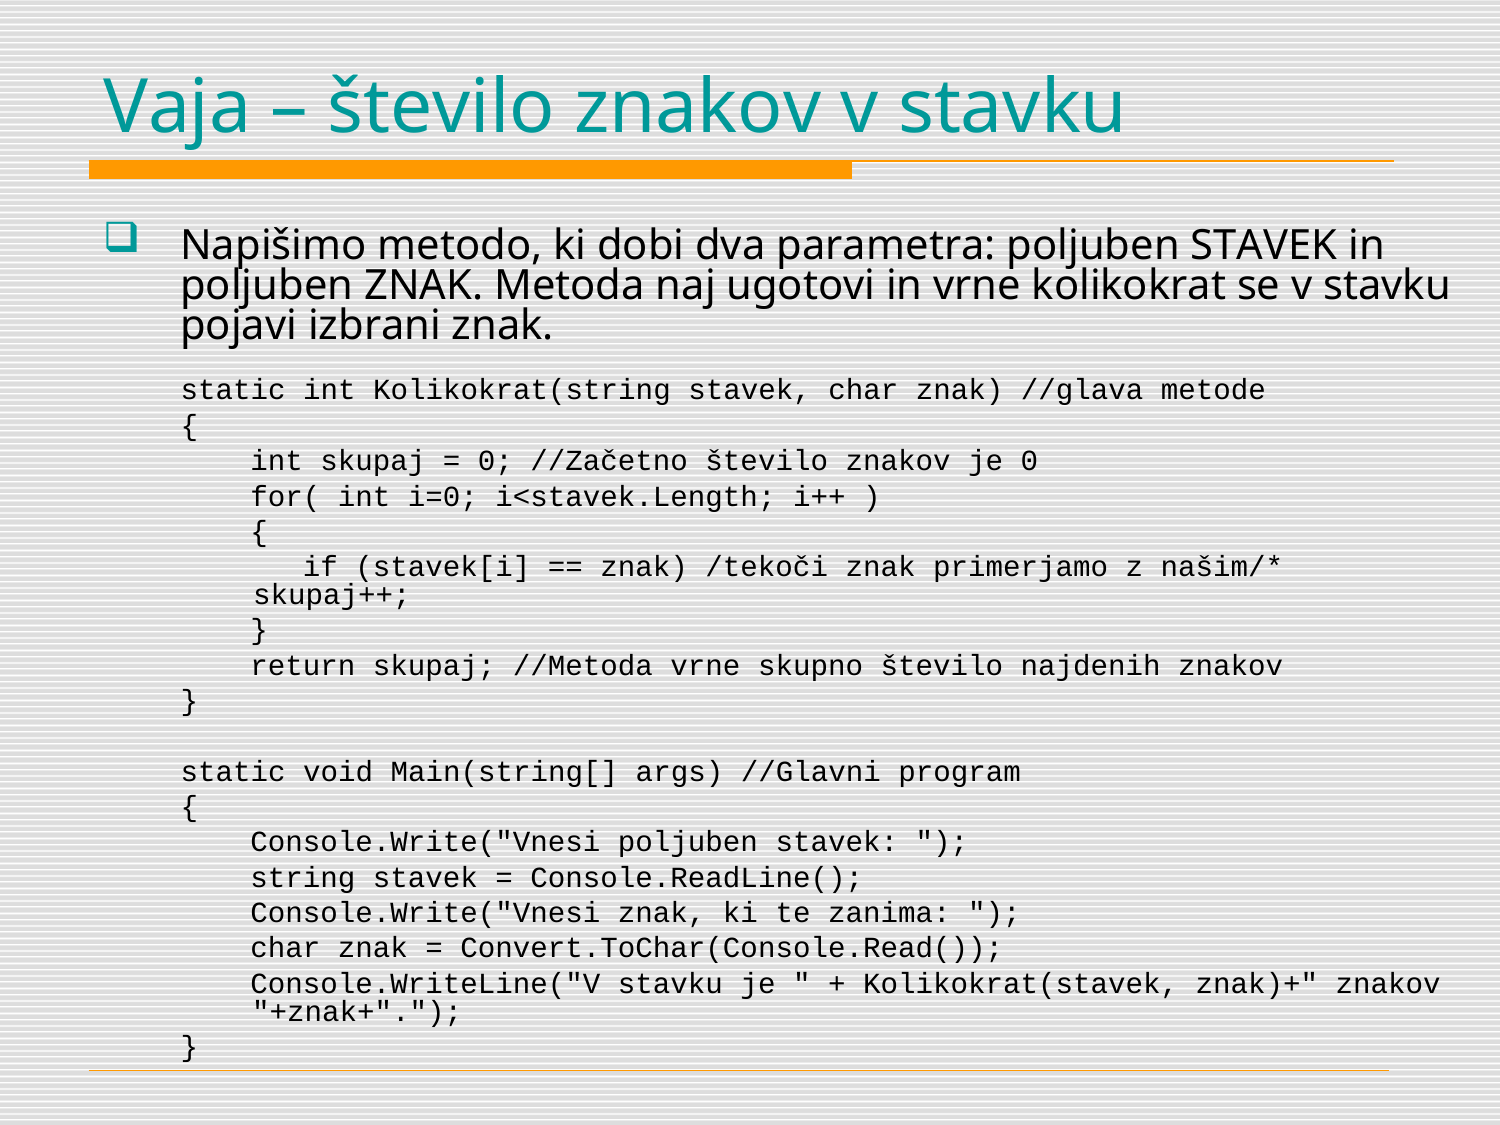

# Vaja – število znakov v stavku
Napišimo metodo, ki dobi dva parametra: poljuben STAVEK in poljuben ZNAK. Metoda naj ugotovi in vrne kolikokrat se v stavku pojavi izbrani znak.
static int Kolikokrat(string stavek, char znak) //glava metode
{
 int skupaj = 0; //Začetno število znakov je 0
 for( int i=0; i<stavek.Length; i++ )
 {
 if (stavek[i] == znak) /tekoči znak primerjamo z našim/* 		skupaj++;
 }
 return skupaj; //Metoda vrne skupno število najdenih znakov
}
static void Main(string[] args) //Glavni program
{
 Console.Write("Vnesi poljuben stavek: ");
 string stavek = Console.ReadLine();
 Console.Write("Vnesi znak, ki te zanima: ");
 char znak = Convert.ToChar(Console.Read());
 Console.WriteLine("V stavku je " + Kolikokrat(stavek, znak)+" znakov "+znak+".");
}